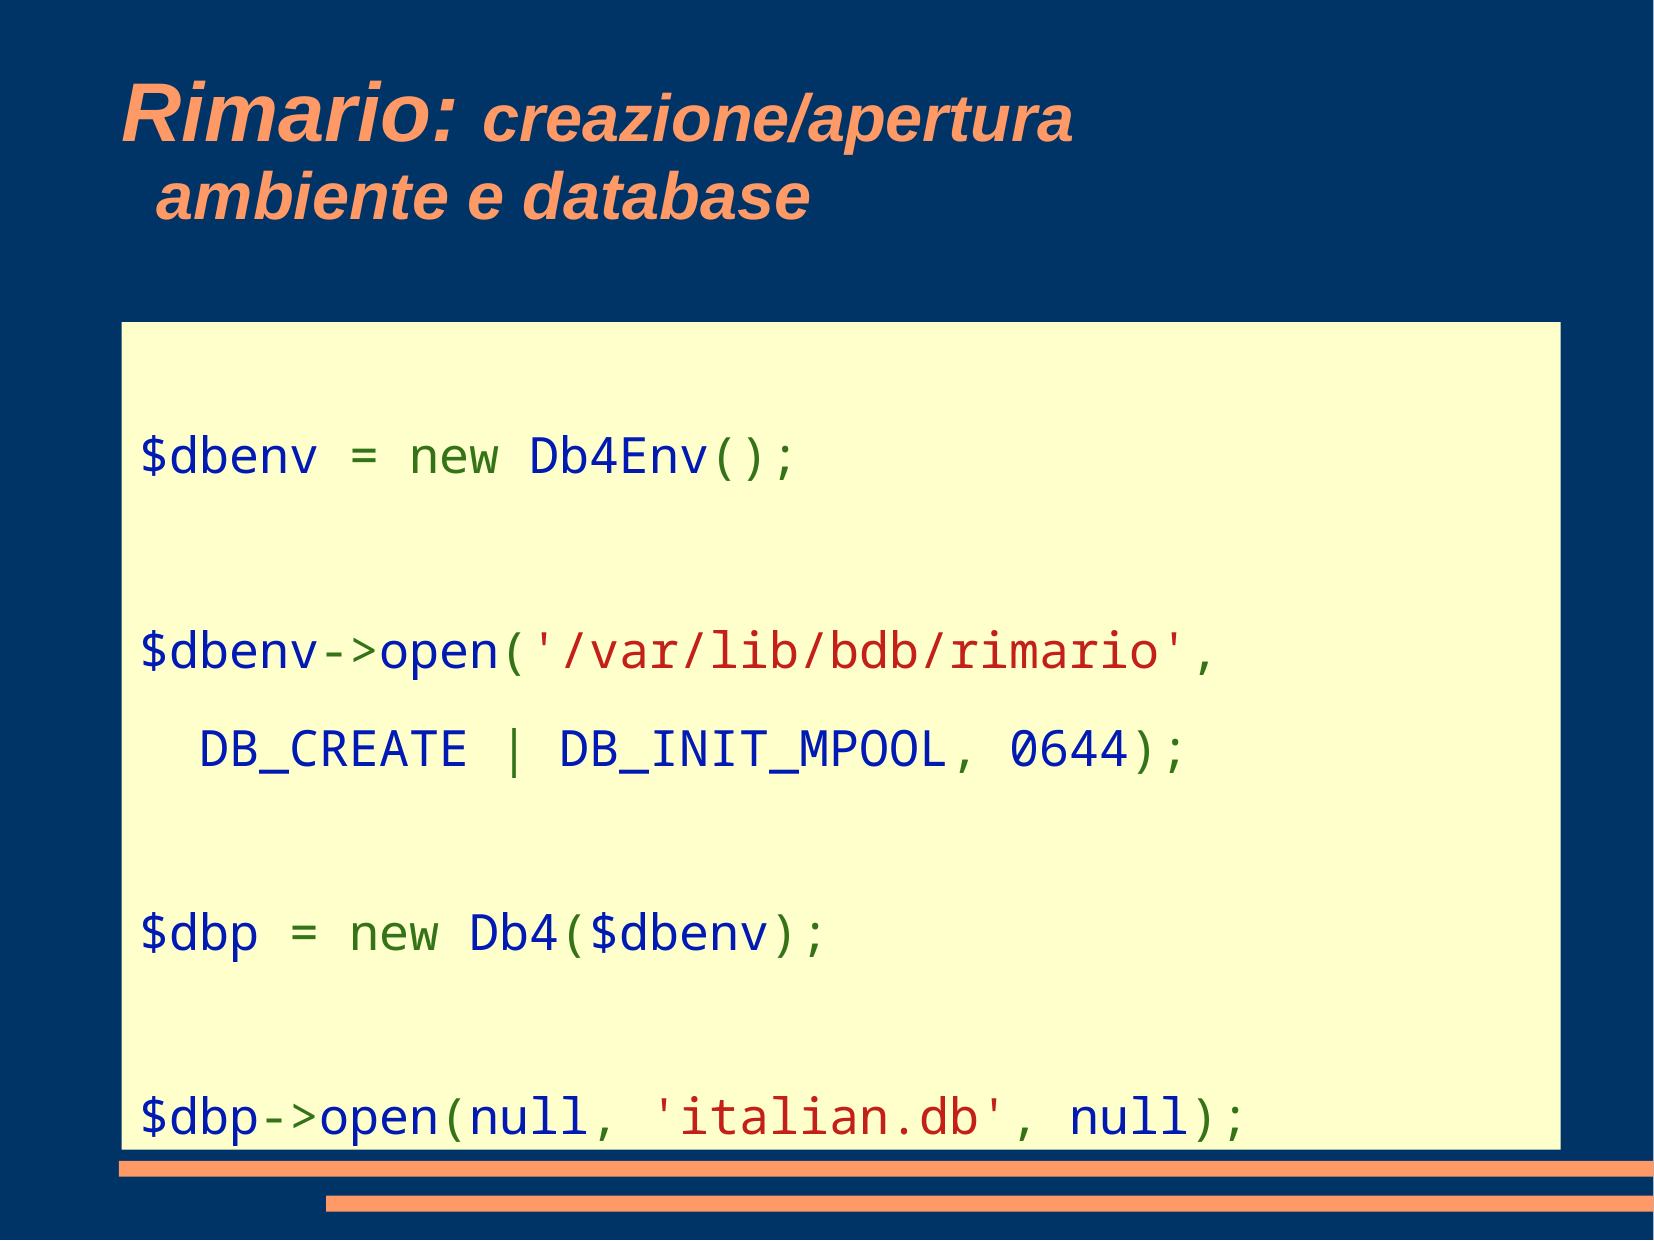

# Rimario: creazione/apertura ambiente e database
$dbenv = new Db4Env();
$dbenv->open('/var/lib/bdb/rimario',
 DB_CREATE | DB_INIT_MPOOL, 0644);
$dbp = new Db4($dbenv);
$dbp->open(null, 'italian.db', null);